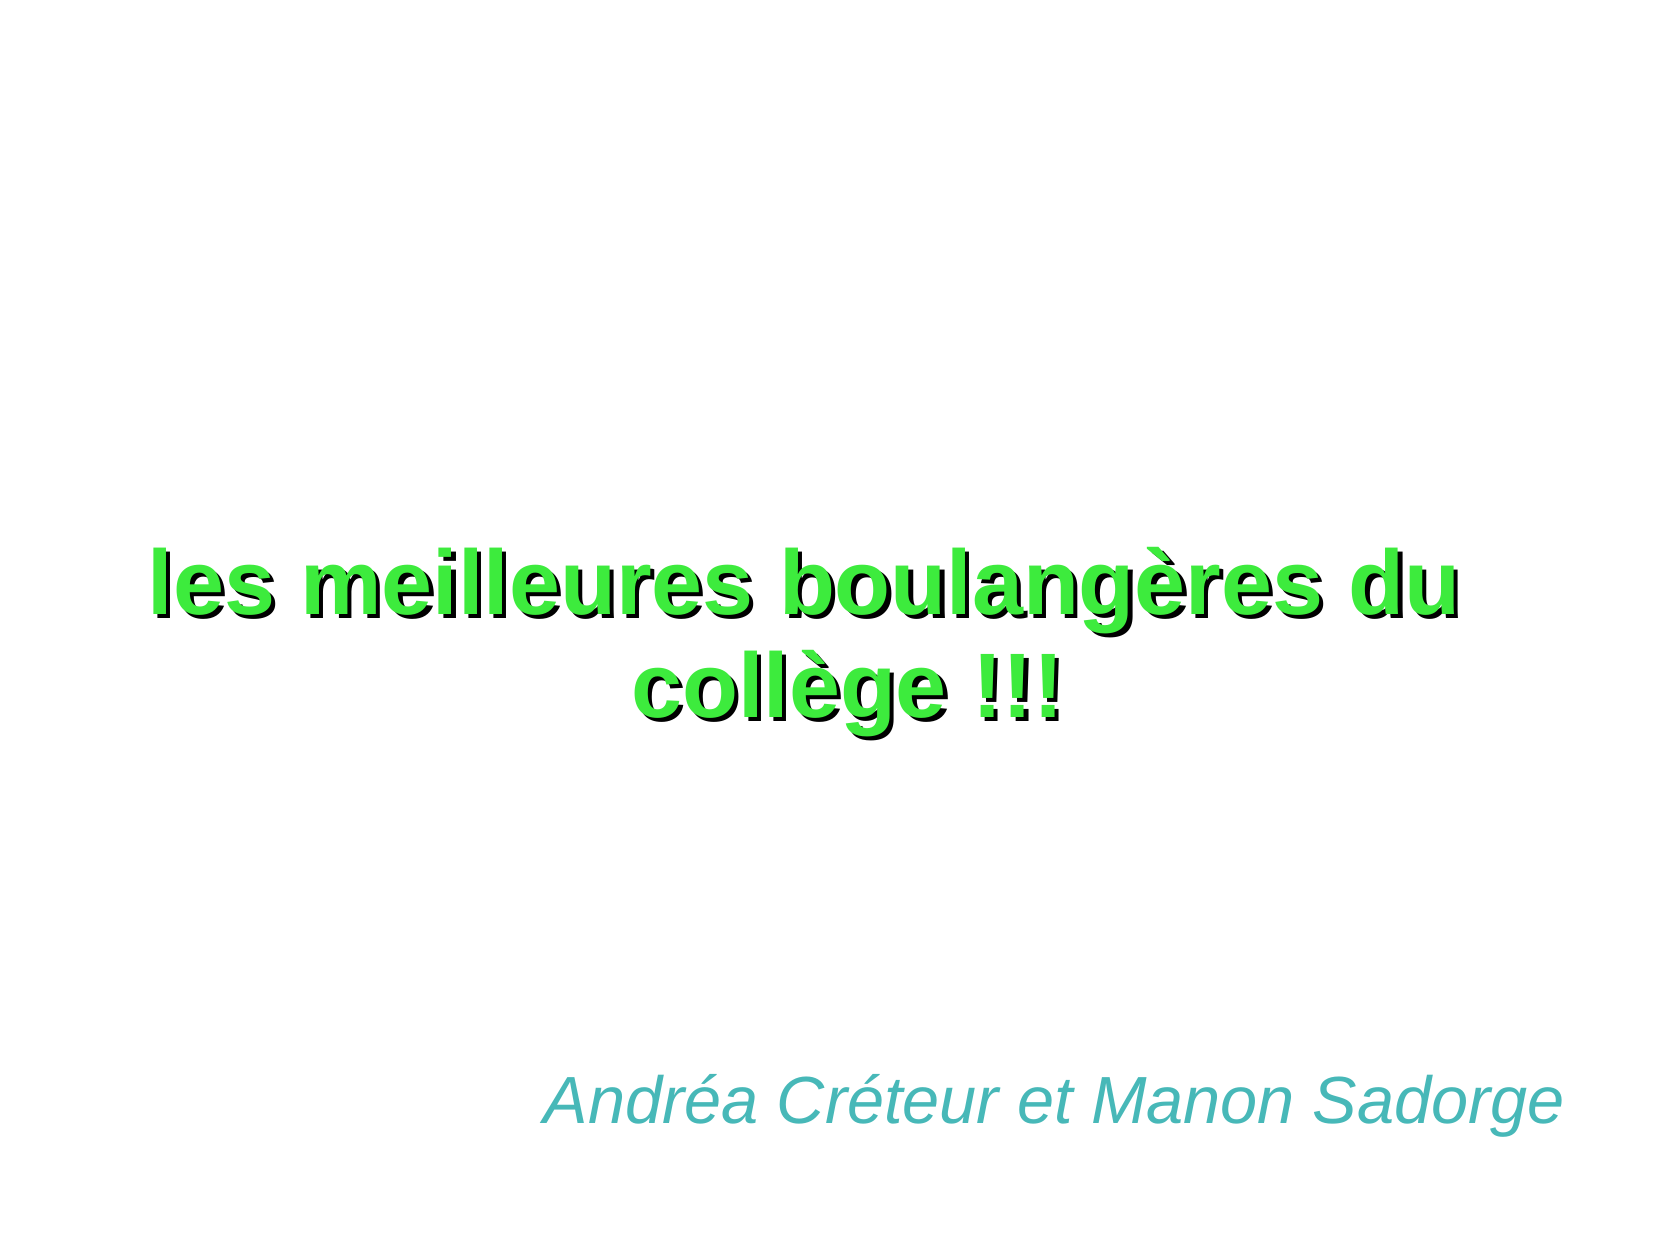

# les meilleures boulangères du collège !!!
Andréa Créteur et Manon Sadorge